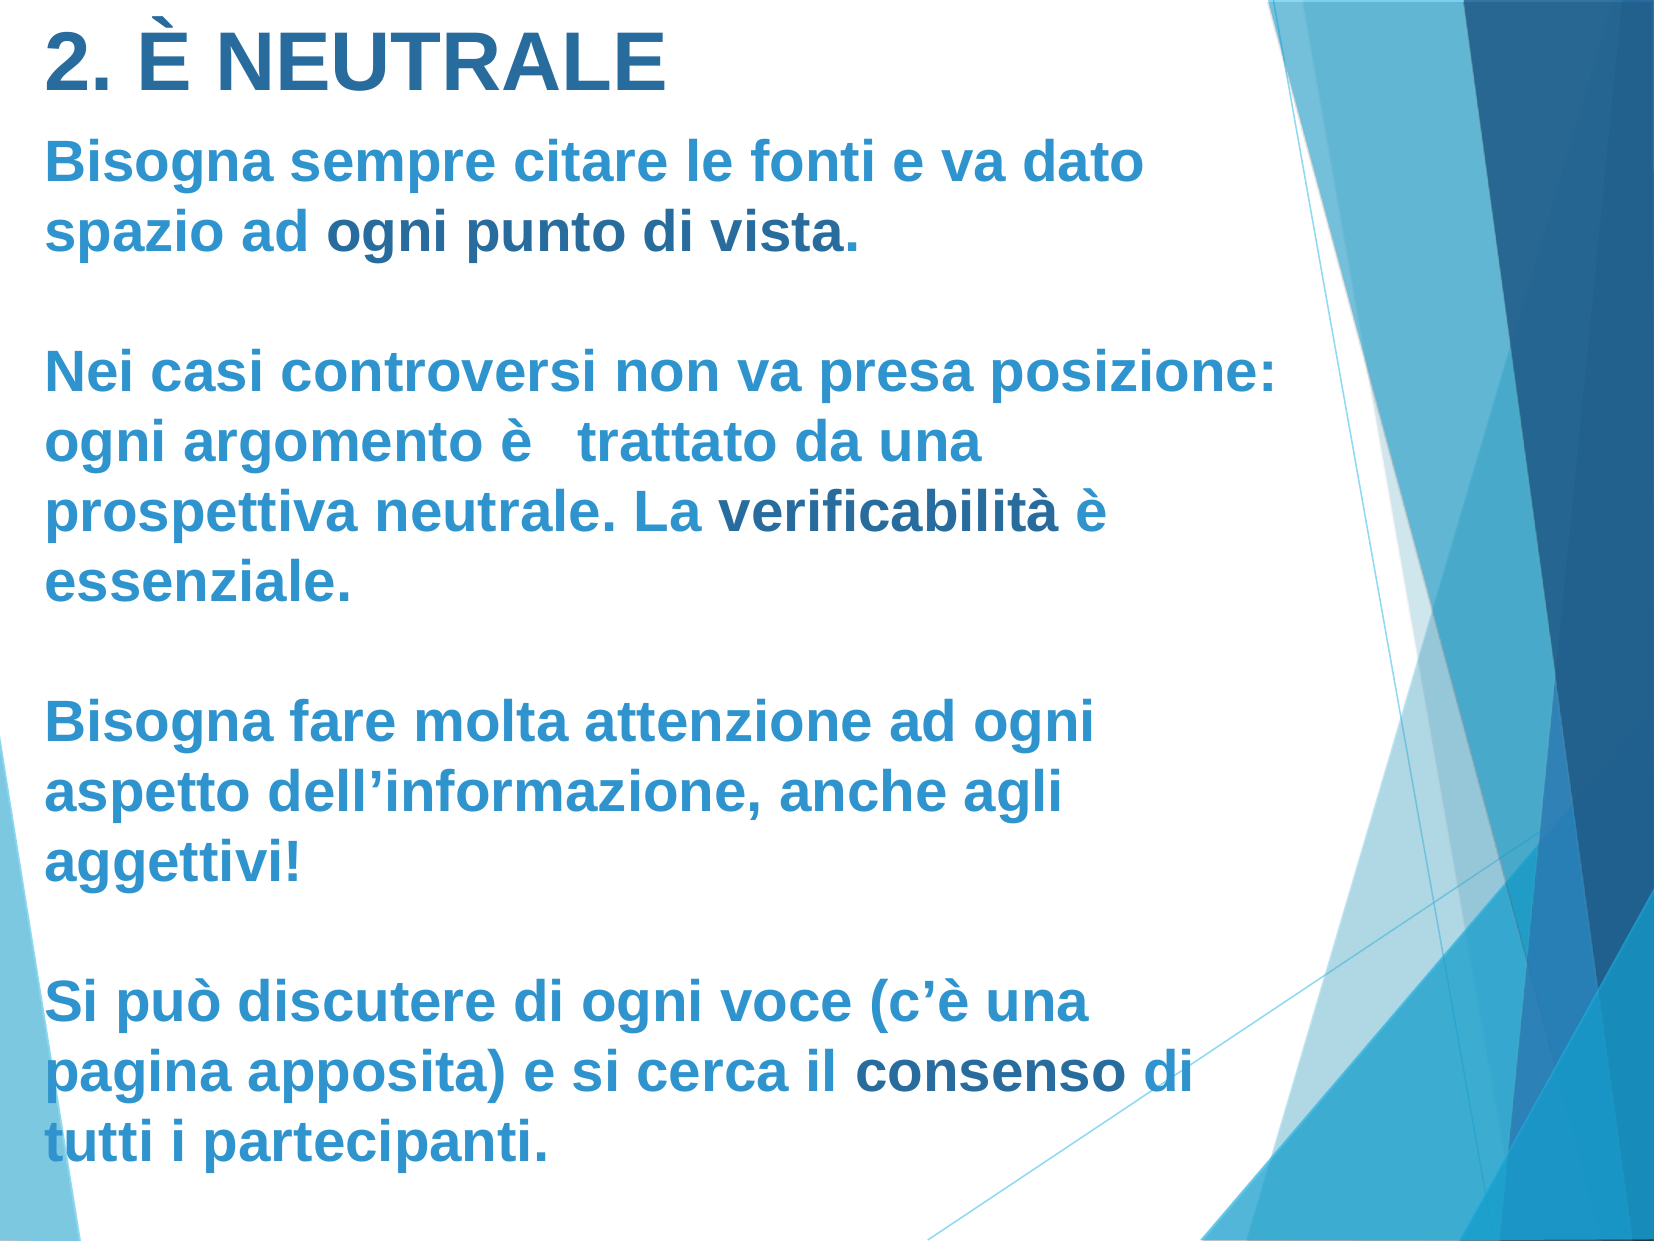

2. È NEUTRALE
Bisogna sempre citare le fonti e va dato spazio ad ogni punto di vista.
Nei casi controversi non va presa posizione: ogni argomento è	 trattato da una prospettiva neutrale. La verificabilità è essenziale.
Bisogna fare molta attenzione ad ogni aspetto dell’informazione, anche agli aggettivi!
Si può discutere di ogni voce (c’è una pagina apposita) e si cerca il consenso di tutti i partecipanti.